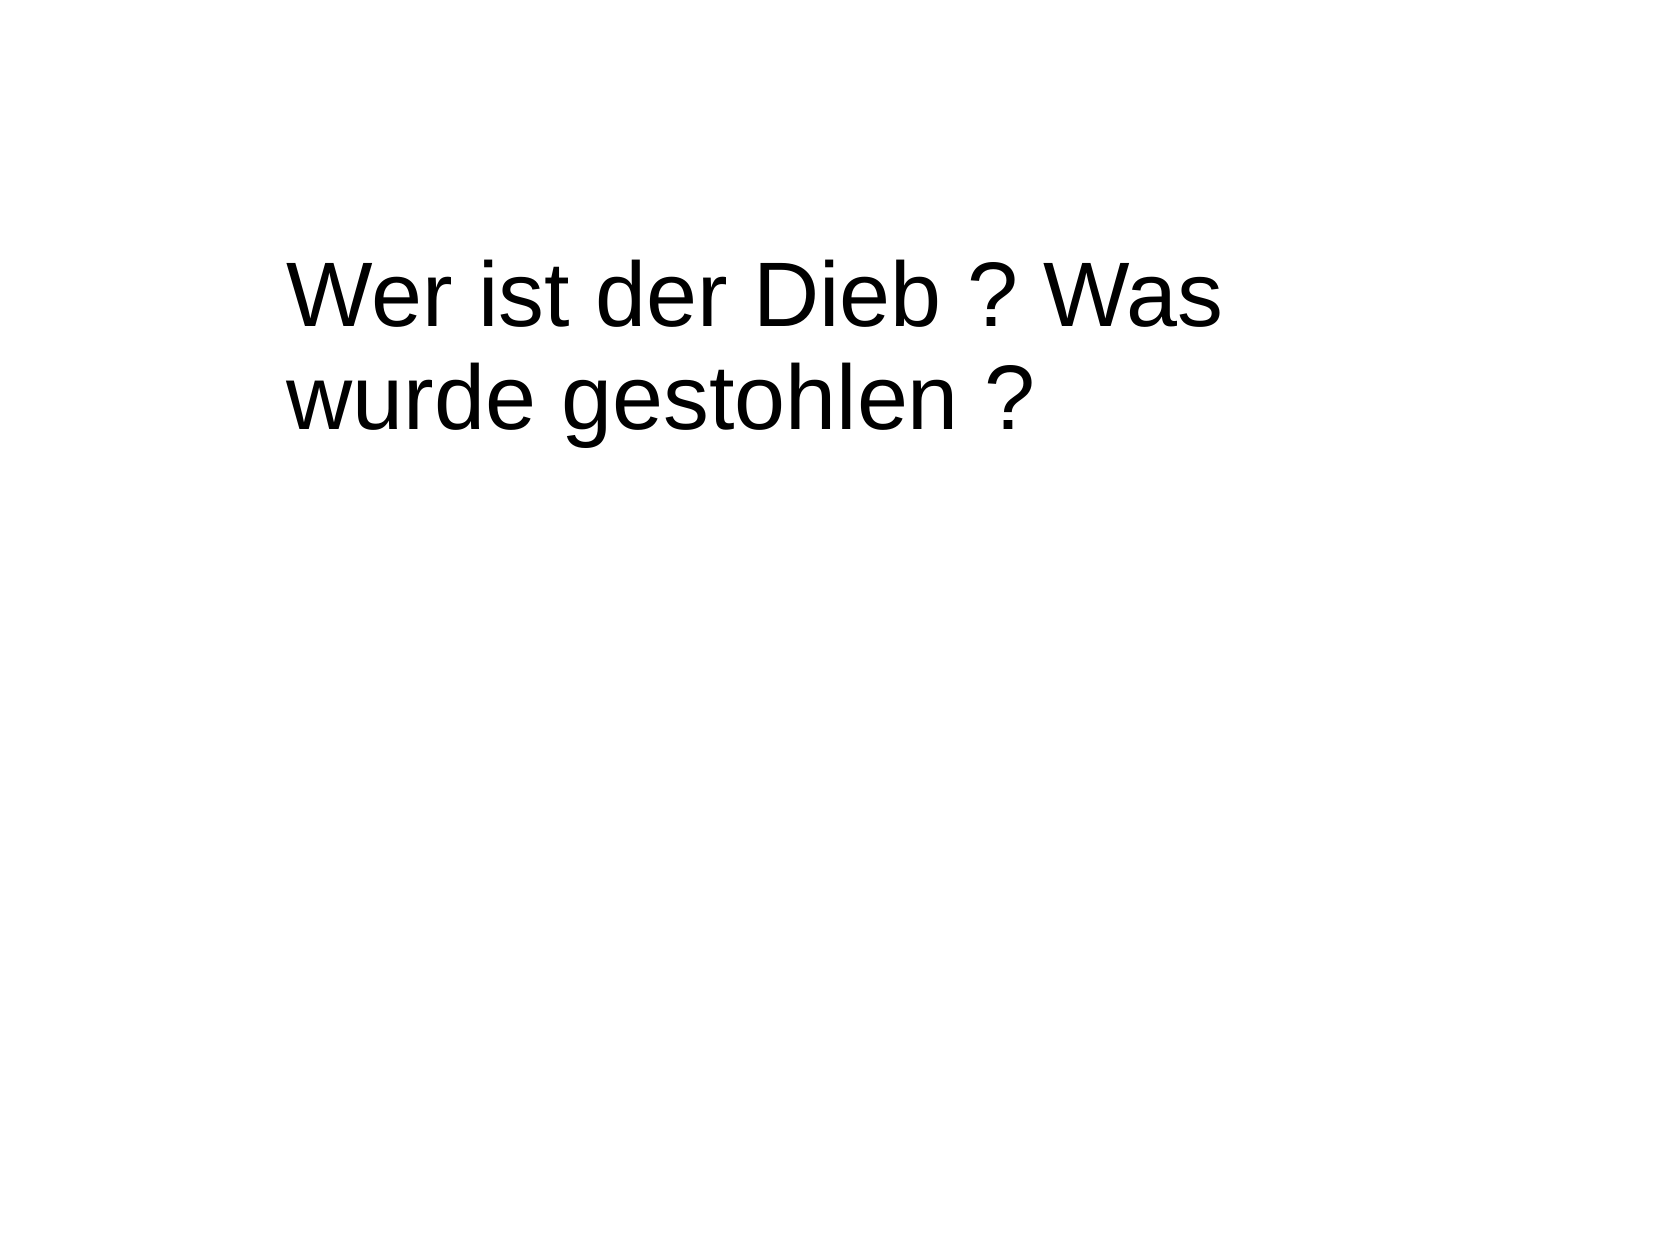

Wer ist der Dieb ? Was wurde gestohlen ?